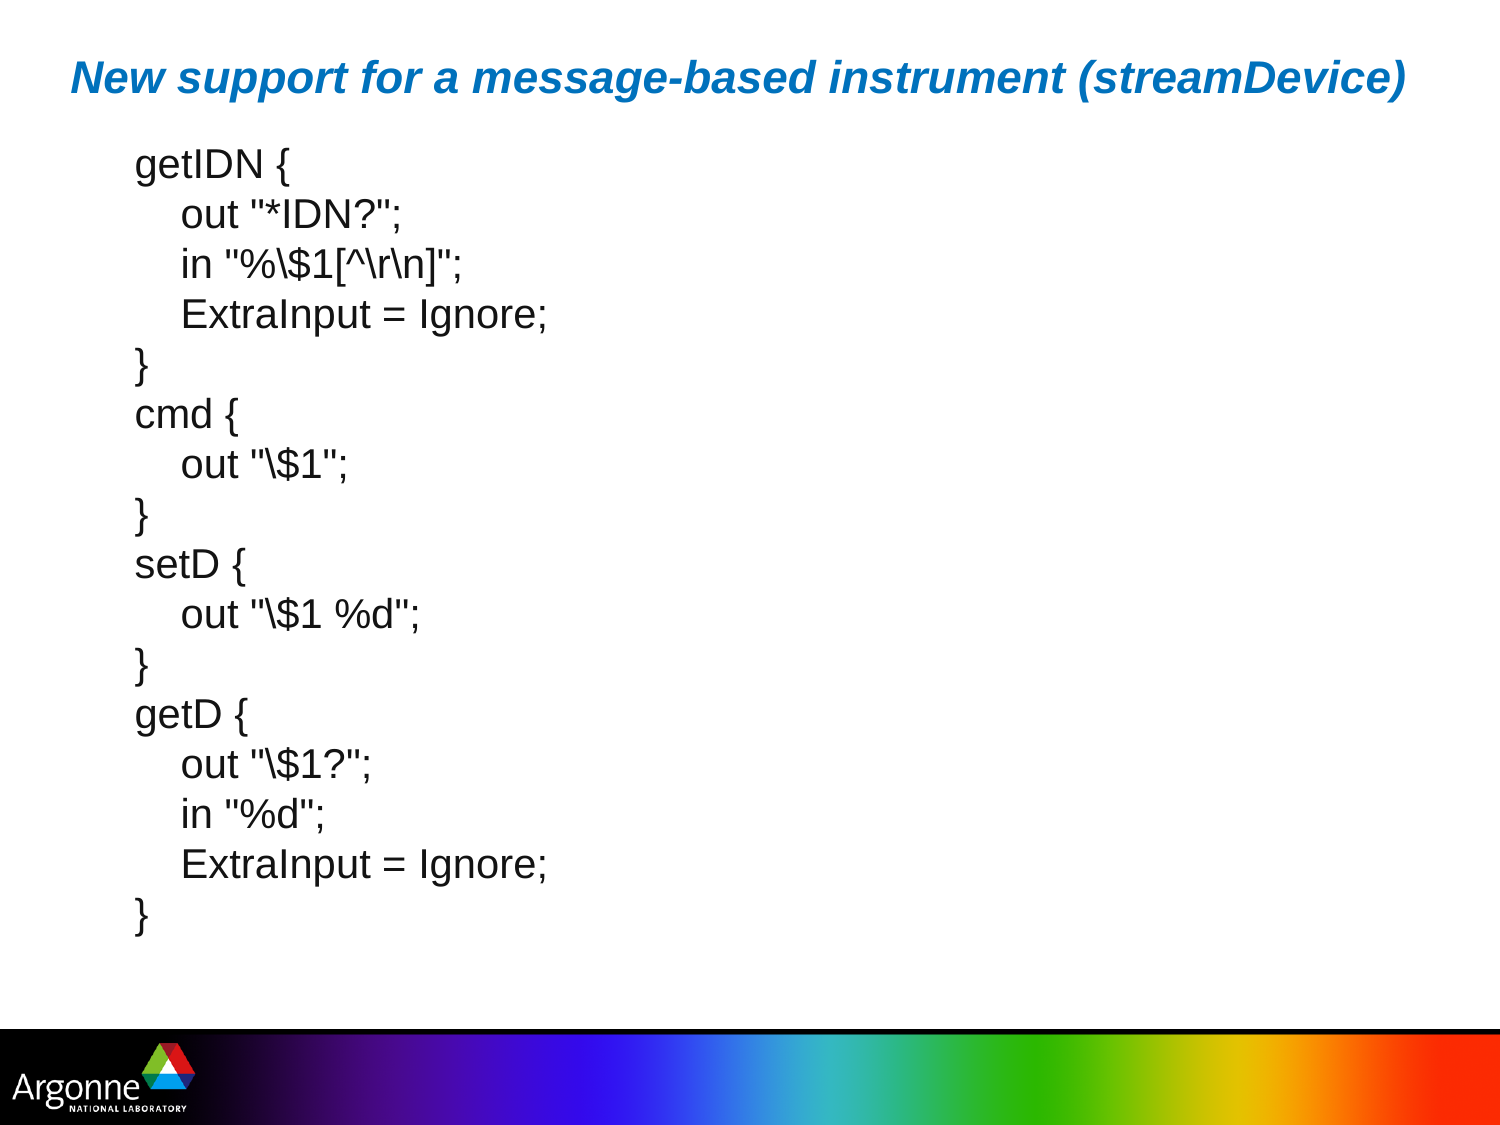

# New support for a message-based instrument (streamDevice)
getIDN {
 out "*IDN?";
 in "%\$1[^\r\n]";
 ExtraInput = Ignore;
}
cmd {
 out "\$1";
}
setD {
 out "\$1 %d";
}
getD {
 out "\$1?";
 in "%d";
 ExtraInput = Ignore;
}